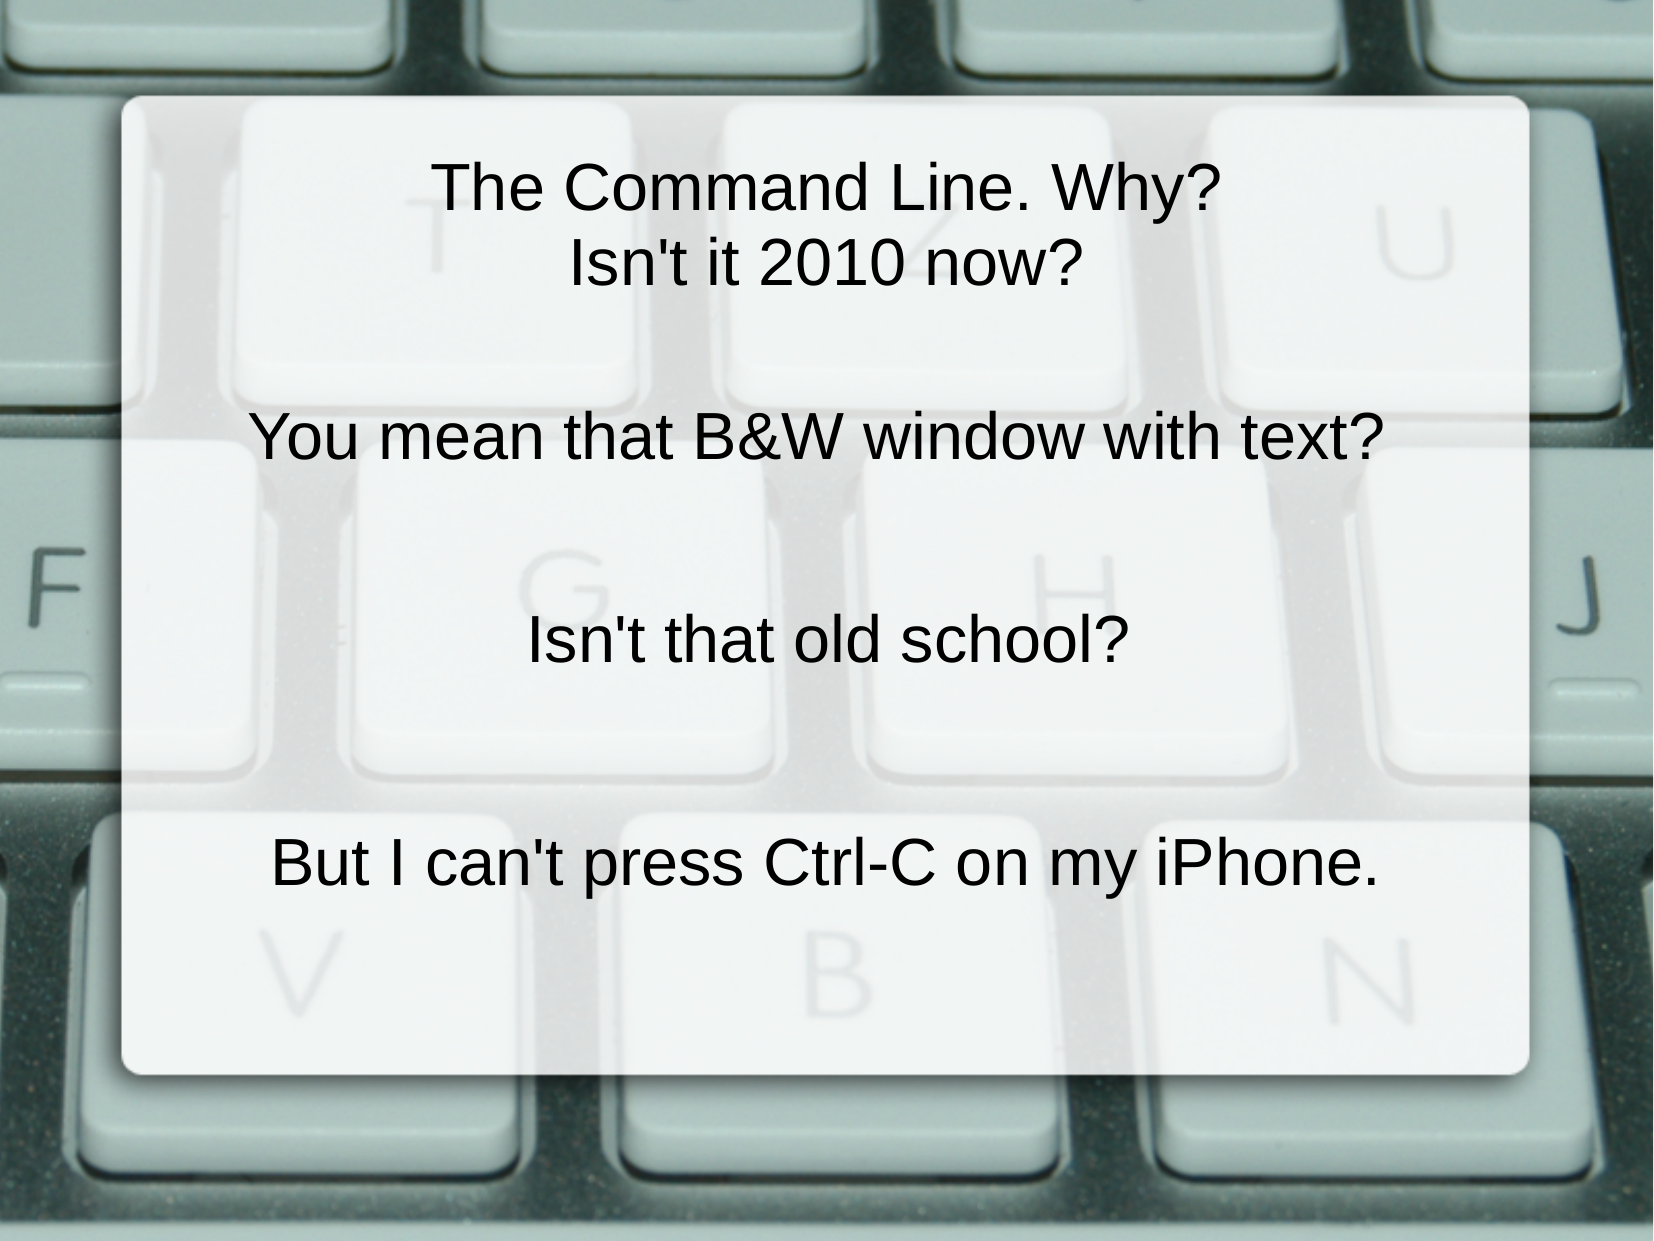

The Command Line. Why? Isn't it 2010 now?
You mean that B&W window with text?
Isn't that old school?
But I can't press Ctrl-C on my iPhone.